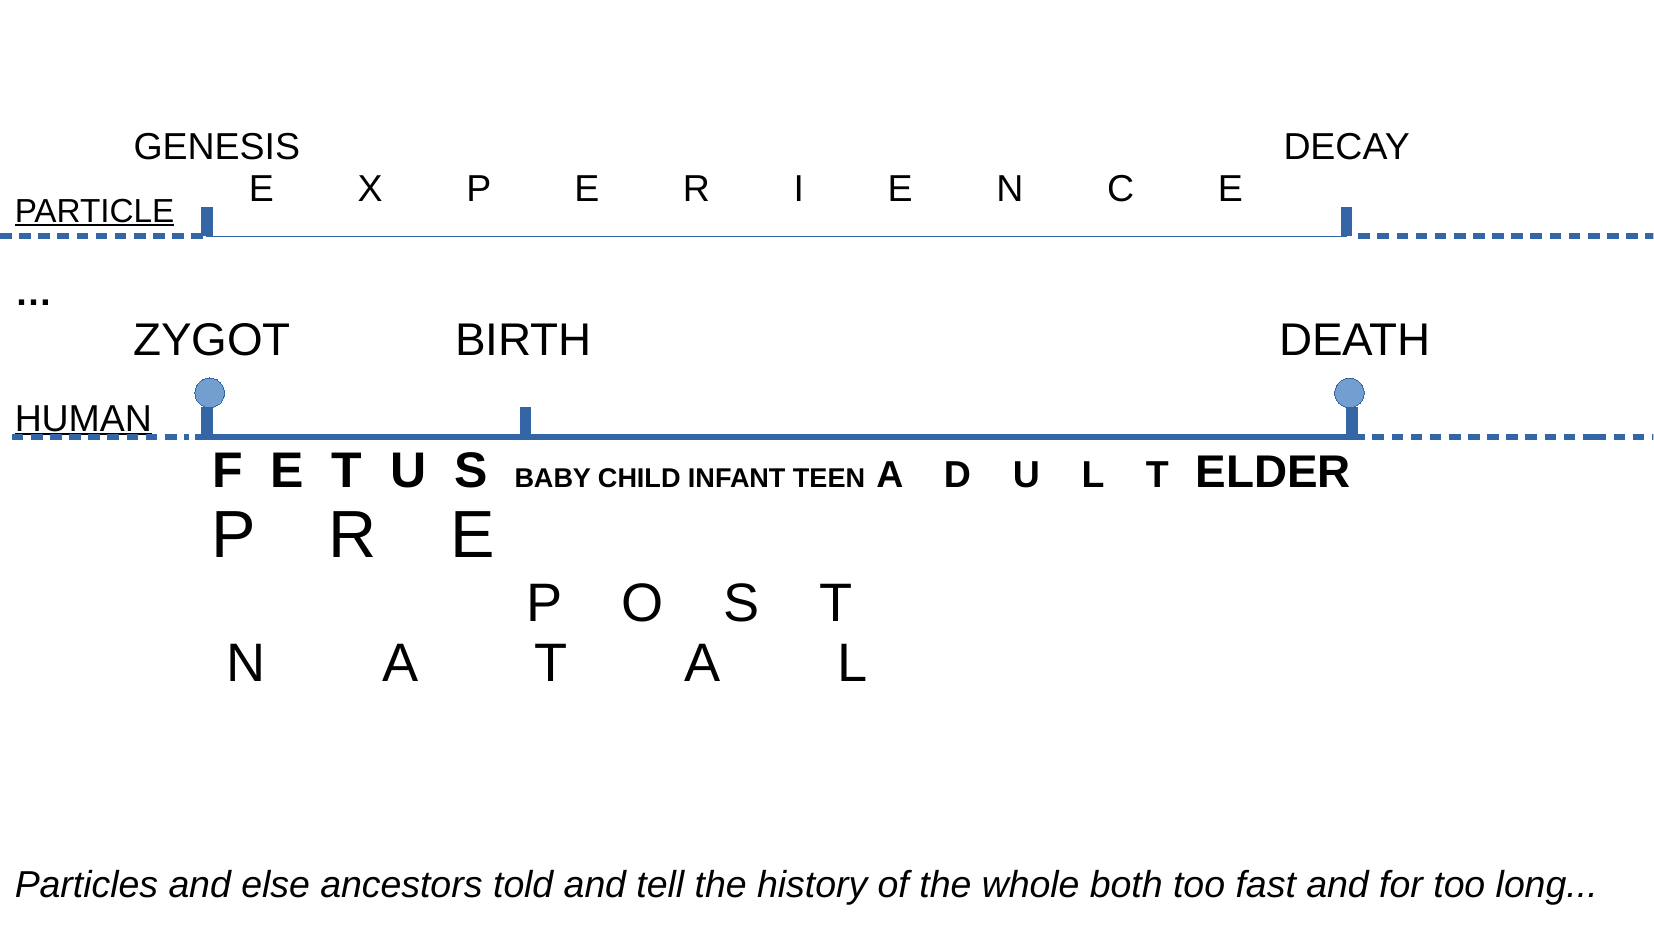

GENESIS DECAY
 E X P E R I E N C E
 ZYGOT BIRTH DEATH
 F E T U S BABY CHILD INFANT TEEN A D U L T ELDER
 P R E
 P O S T
 N A T A L
PARTICLE
…
HUMAN
Particles and else ancestors told and tell the history of the whole both too fast and for too long...